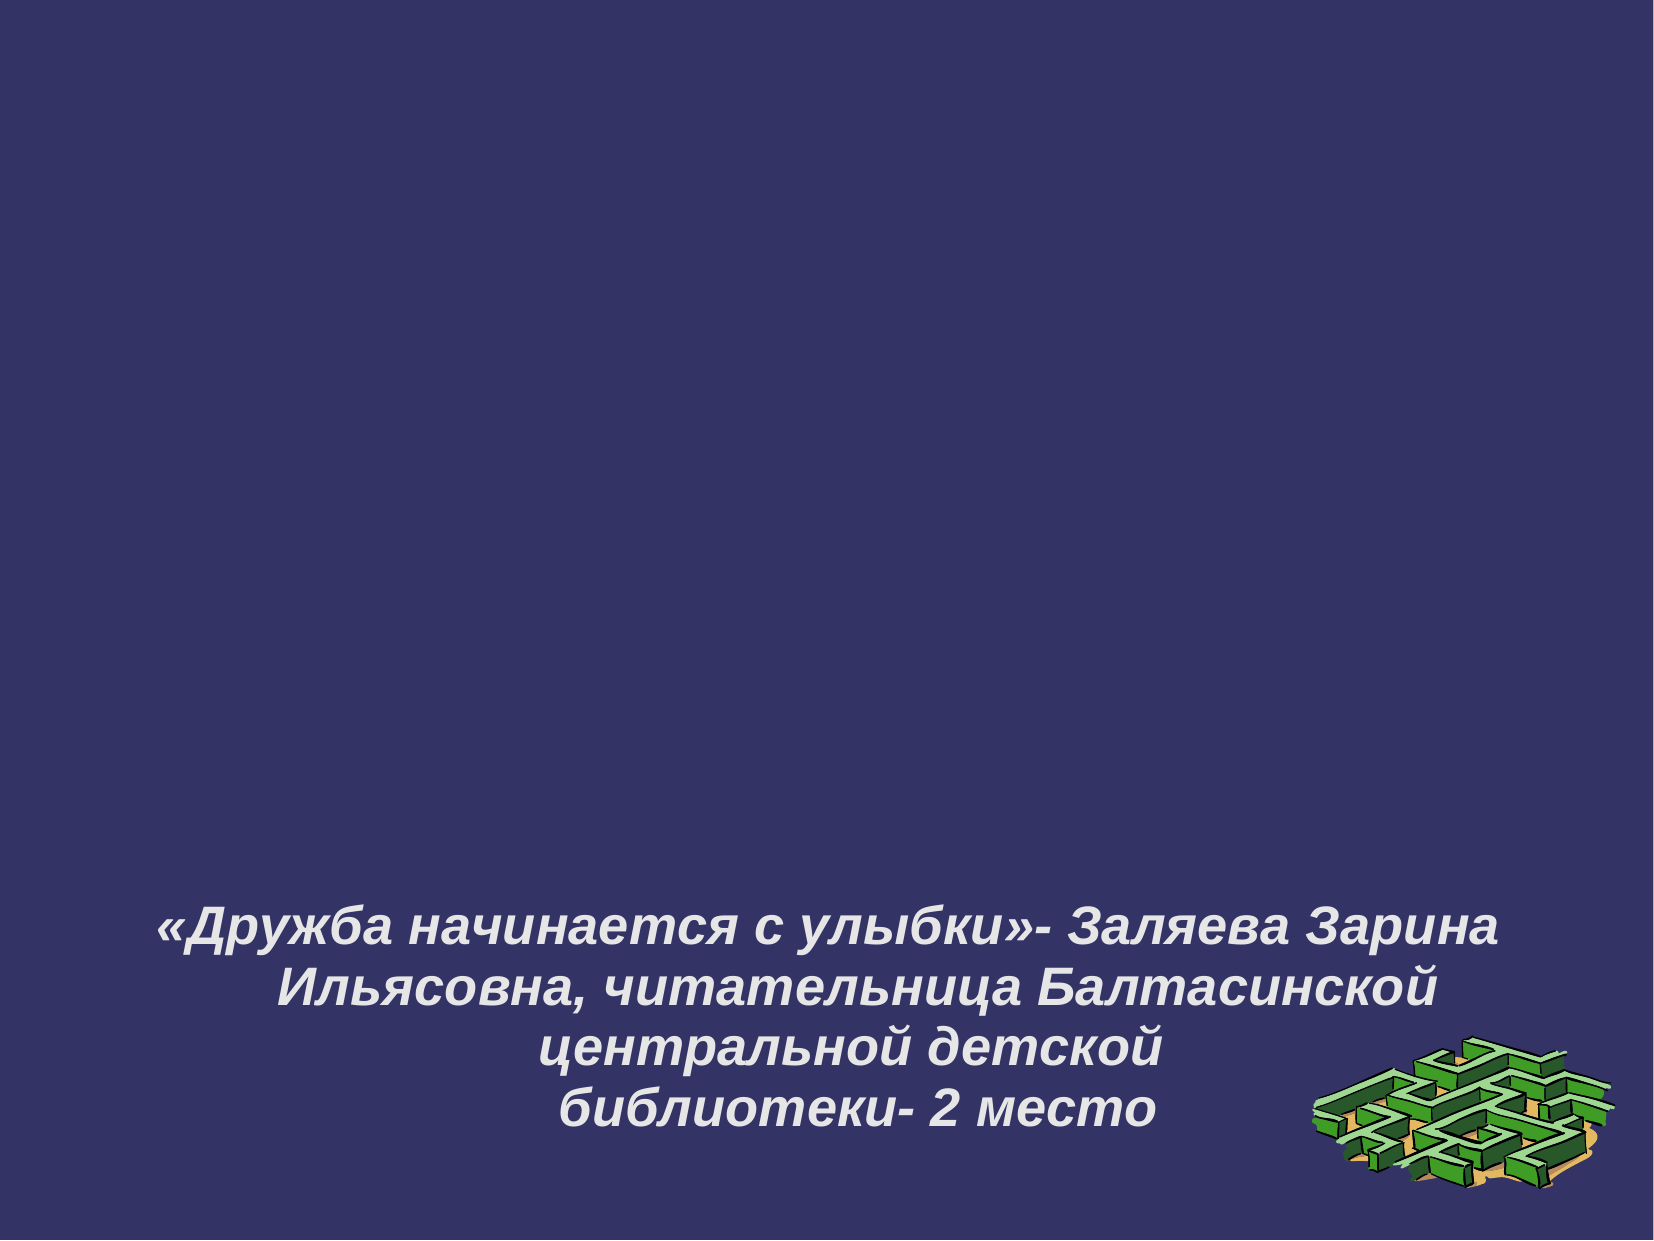

# «Дружба начинается с улыбки»- Заляева Зарина Ильясовна, читательница Балтасинской центральной детской библиотеки- 2 место